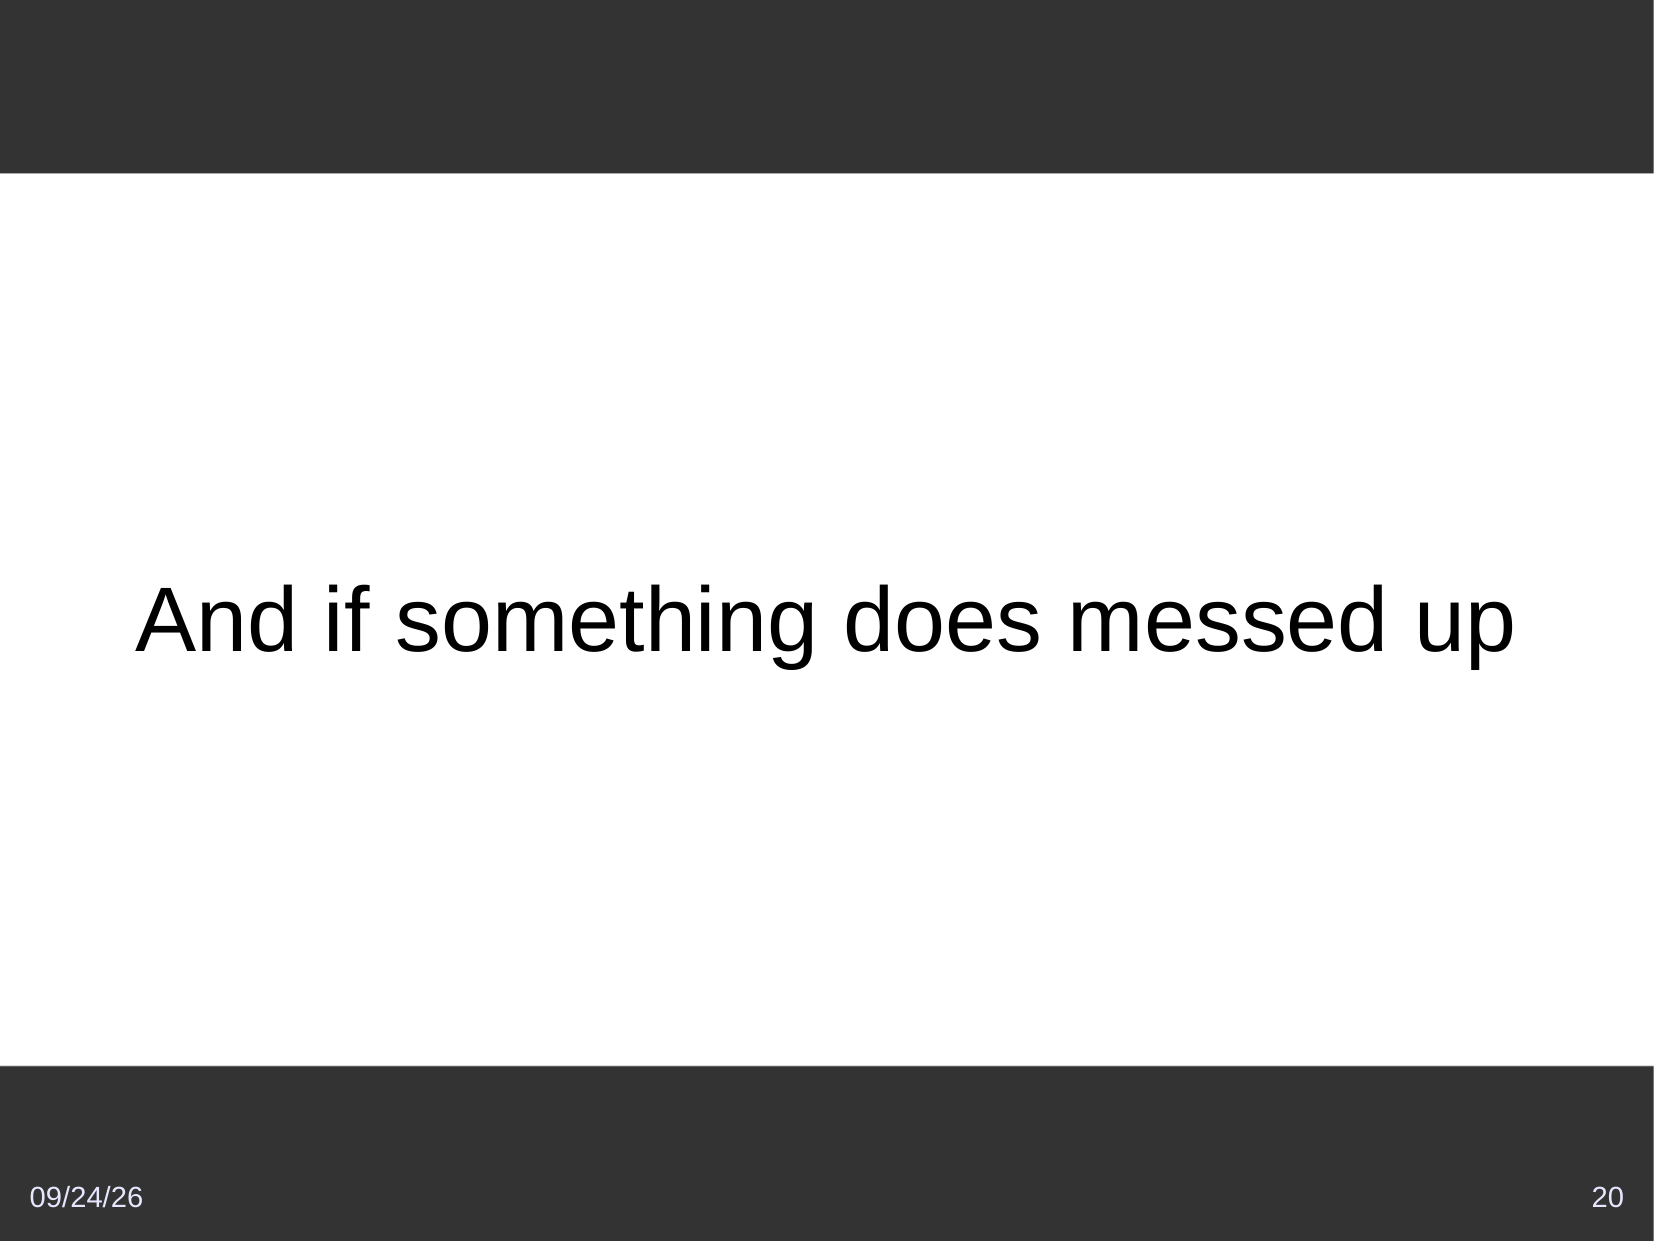

#
And if something does messed up
20